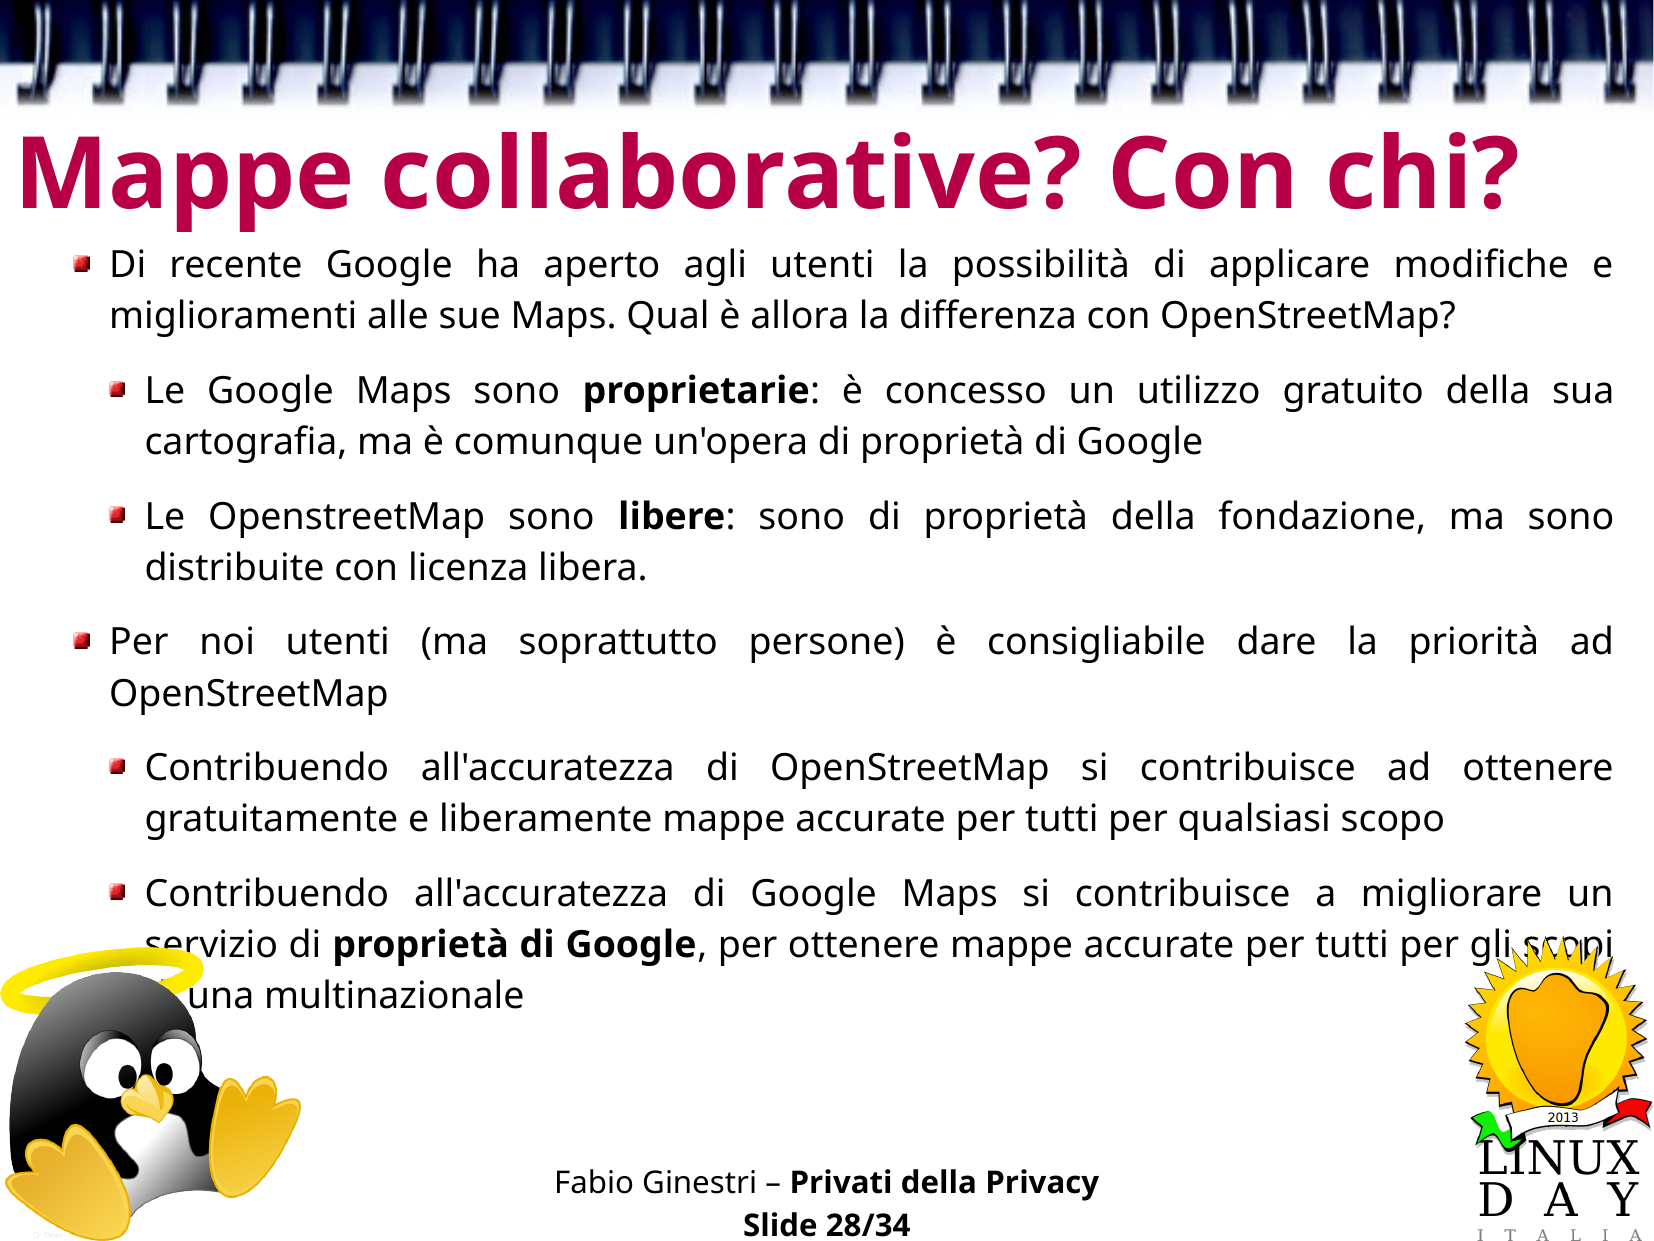

Mappe collaborative? Con chi?
Di recente Google ha aperto agli utenti la possibilità di applicare modifiche e miglioramenti alle sue Maps. Qual è allora la differenza con OpenStreetMap?
Le Google Maps sono proprietarie: è concesso un utilizzo gratuito della sua cartografia, ma è comunque un'opera di proprietà di Google
Le OpenstreetMap sono libere: sono di proprietà della fondazione, ma sono distribuite con licenza libera.
Per noi utenti (ma soprattutto persone) è consigliabile dare la priorità ad OpenStreetMap
Contribuendo all'accuratezza di OpenStreetMap si contribuisce ad ottenere gratuitamente e liberamente mappe accurate per tutti per qualsiasi scopo
Contribuendo all'accuratezza di Google Maps si contribuisce a migliorare un servizio di proprietà di Google, per ottenere mappe accurate per tutti per gli scopi di una multinazionale
Fabio Ginestri – Privati della Privacy
Slide /34